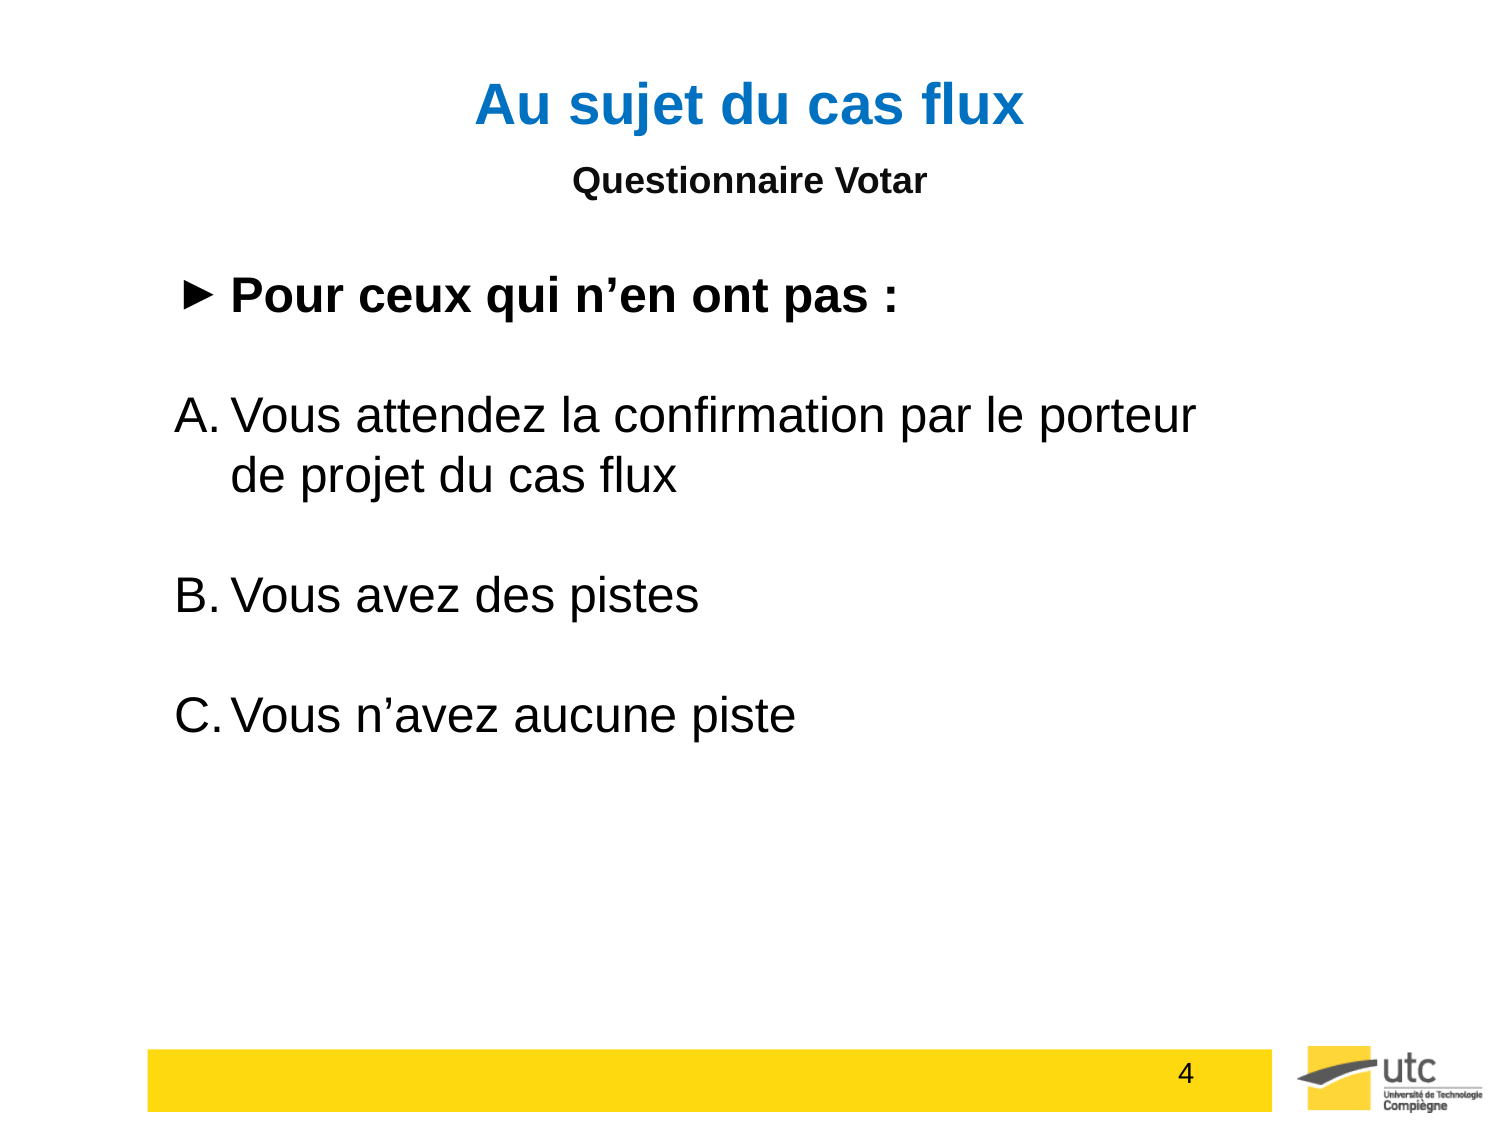

Au sujet du cas flux
Questionnaire Votar
Pour ceux qui n’en ont pas :
Vous attendez la confirmation par le porteur de projet du cas flux
Vous avez des pistes
Vous n’avez aucune piste